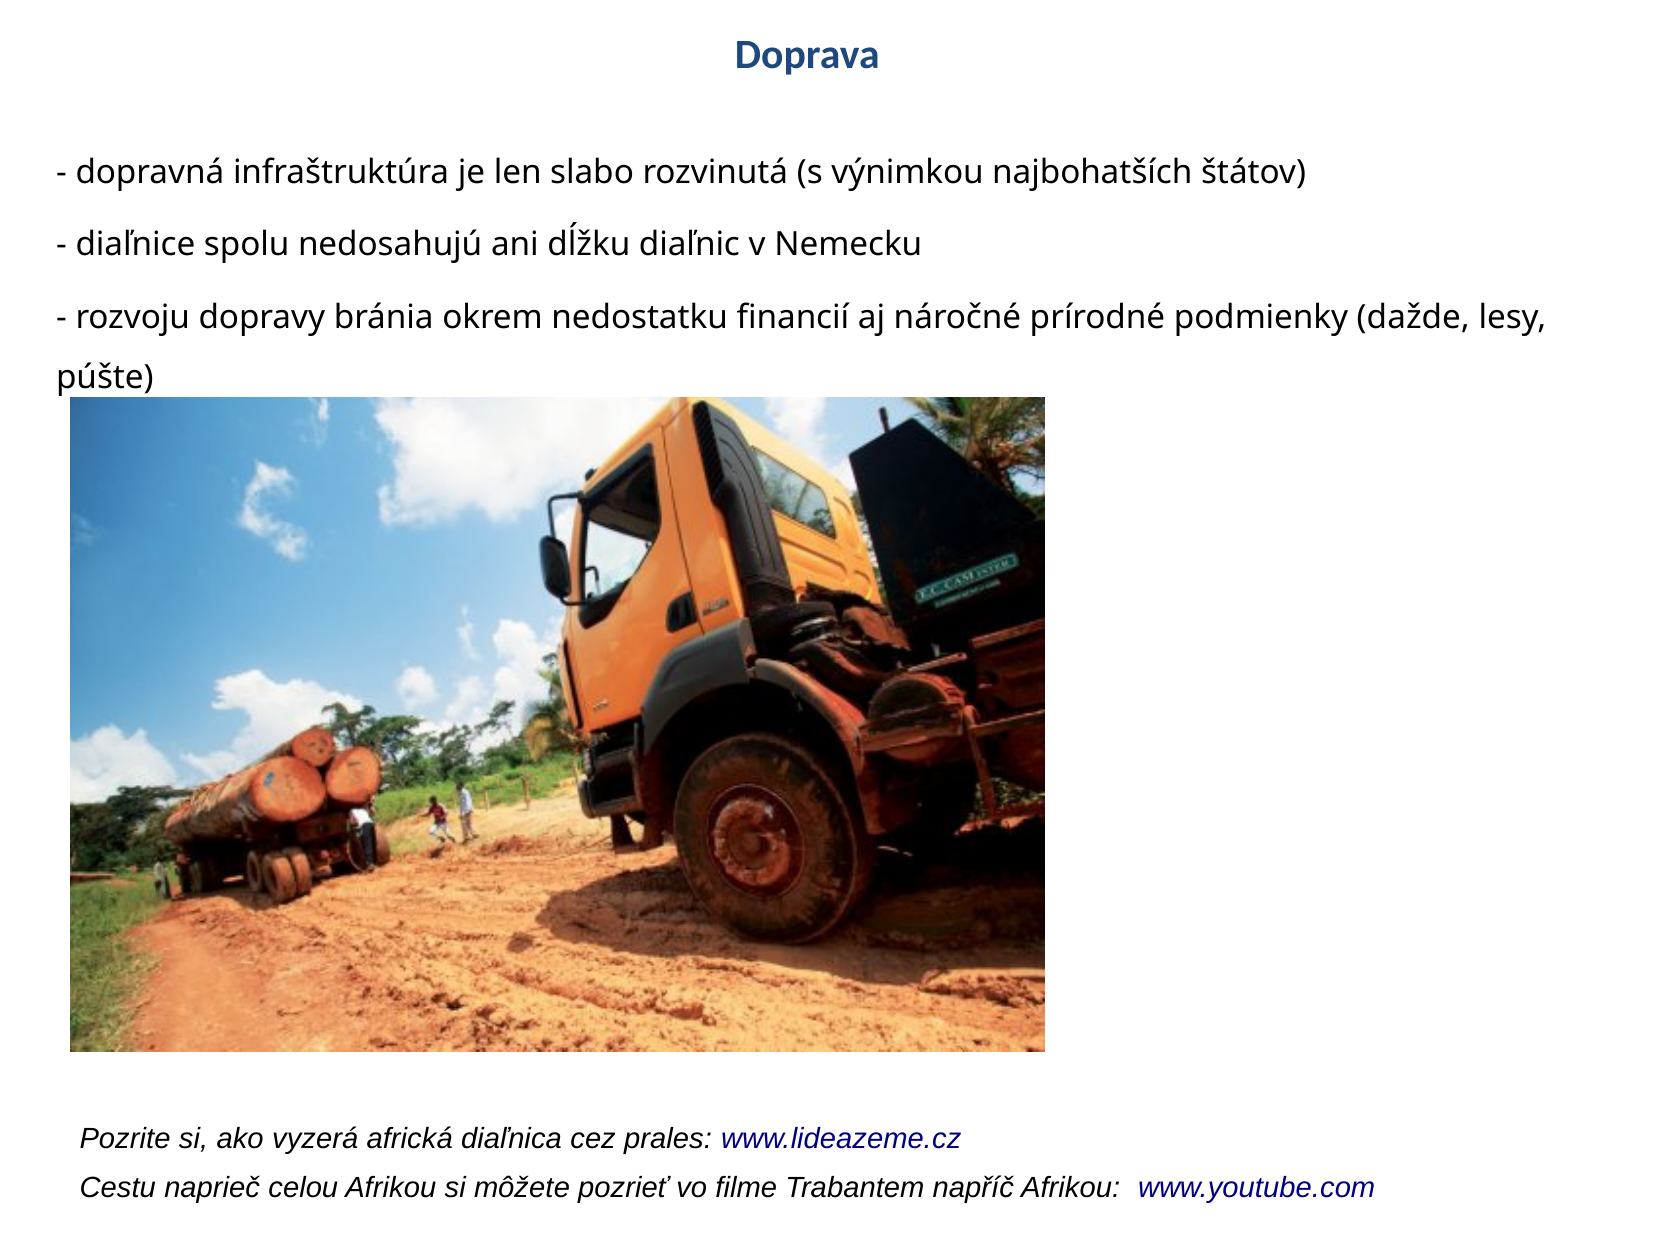

Doprava
- dopravná infraštruktúra je len slabo rozvinutá (s výnimkou najbohatších štátov)
- diaľnice spolu nedosahujú ani dĺžku diaľnic v Nemecku
- rozvoju dopravy bránia okrem nedostatku financií aj náročné prírodné podmienky (dažde, lesy, púšte)
Pozrite si, ako vyzerá africká diaľnica cez prales: www.lideazeme.cz
Cestu naprieč celou Afrikou si môžete pozrieť vo filme Trabantem napříč Afrikou: www.youtube.com